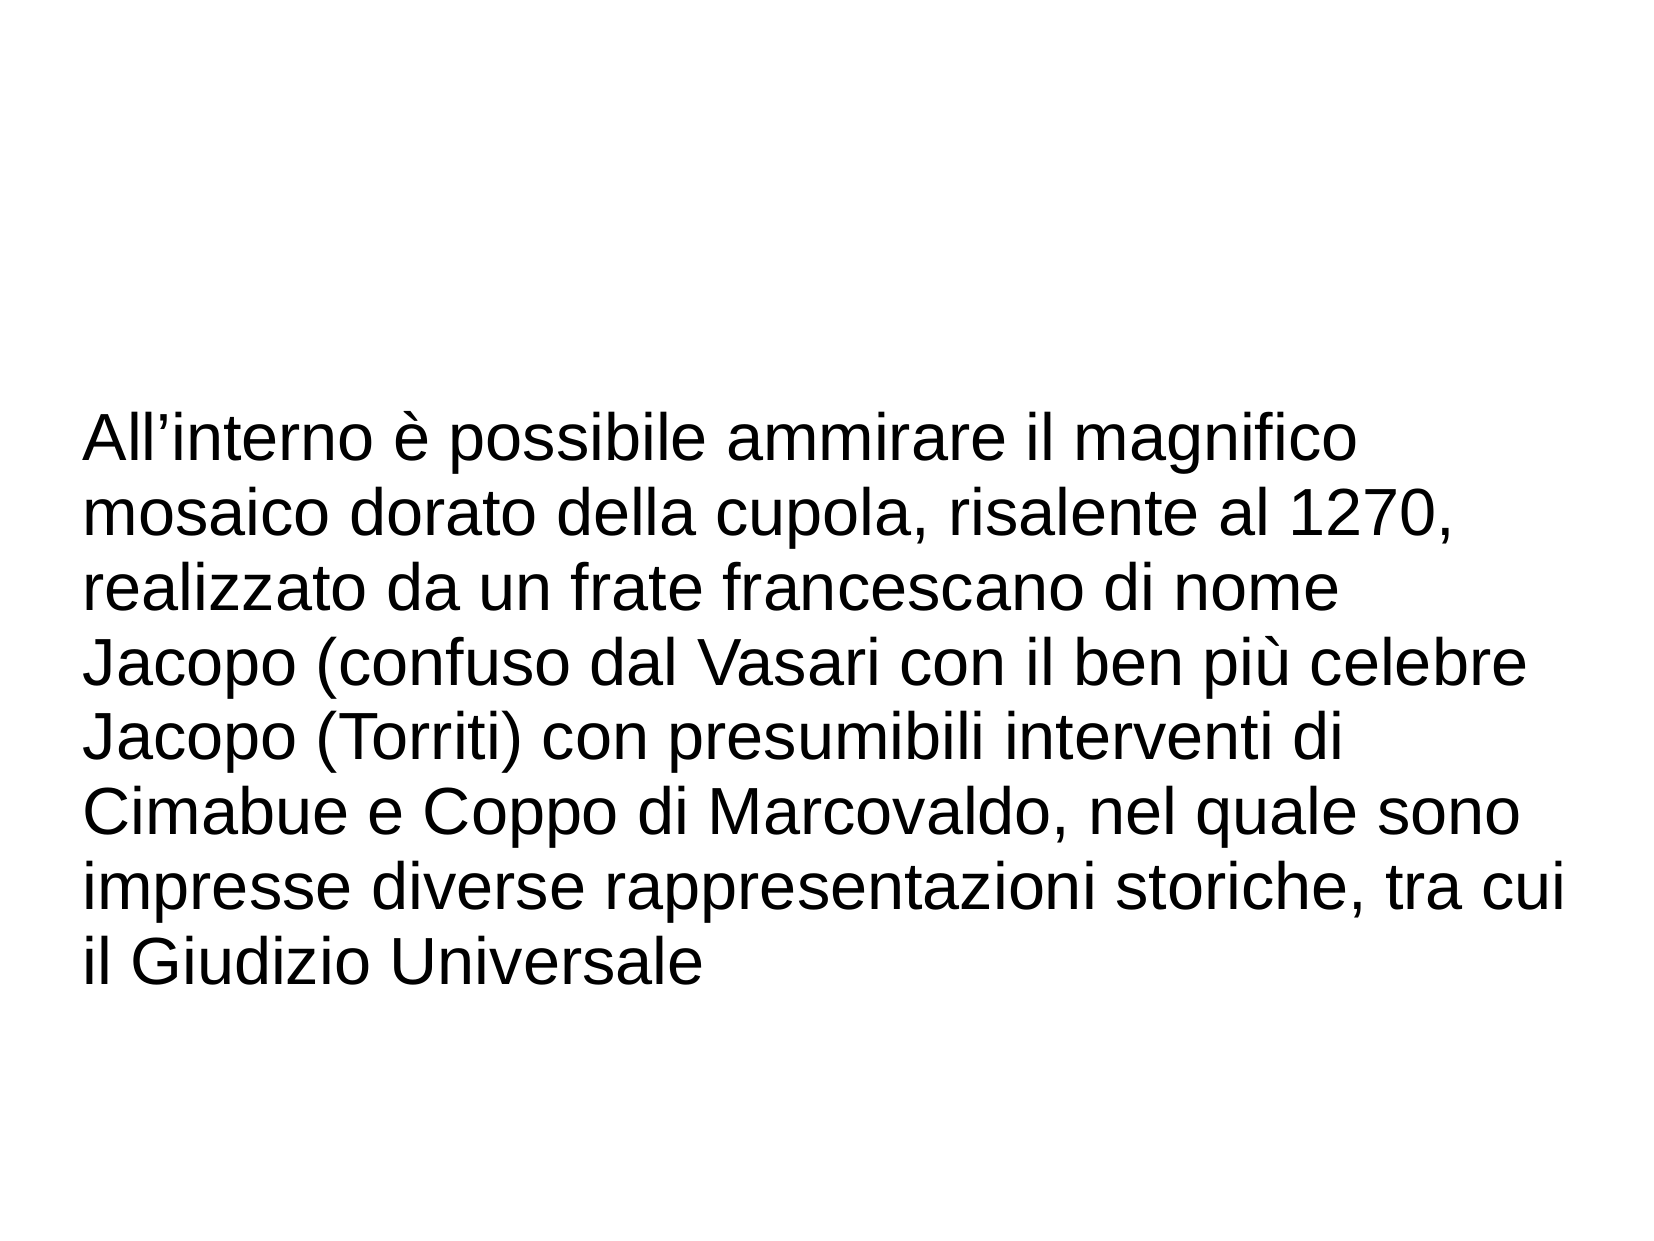

#
All’interno è possibile ammirare il magnifico mosaico dorato della cupola, risalente al 1270, realizzato da un frate francescano di nome Jacopo (confuso dal Vasari con il ben più celebre Jacopo (Torriti) con presumibili interventi di Cimabue e Coppo di Marcovaldo, nel quale sono impresse diverse rappresentazioni storiche, tra cui il Giudizio Universale